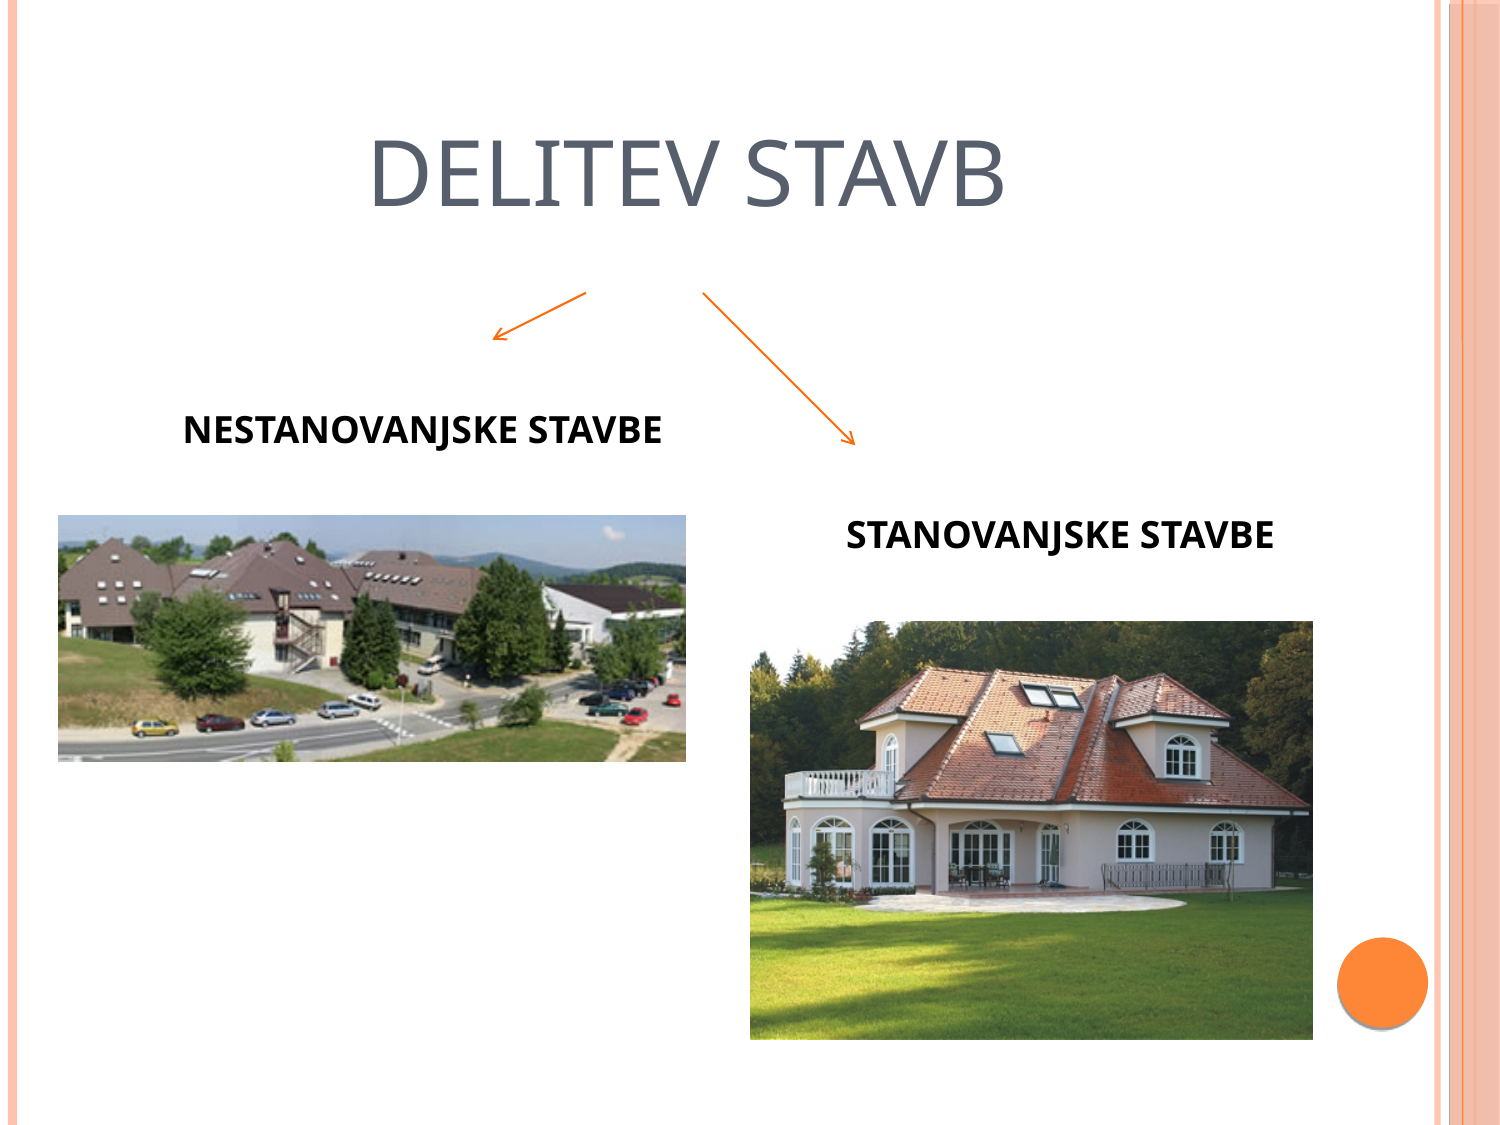

# DELITEV STAVB
NESTANOVANJSKE STAVBE
STANOVANJSKE STAVBE